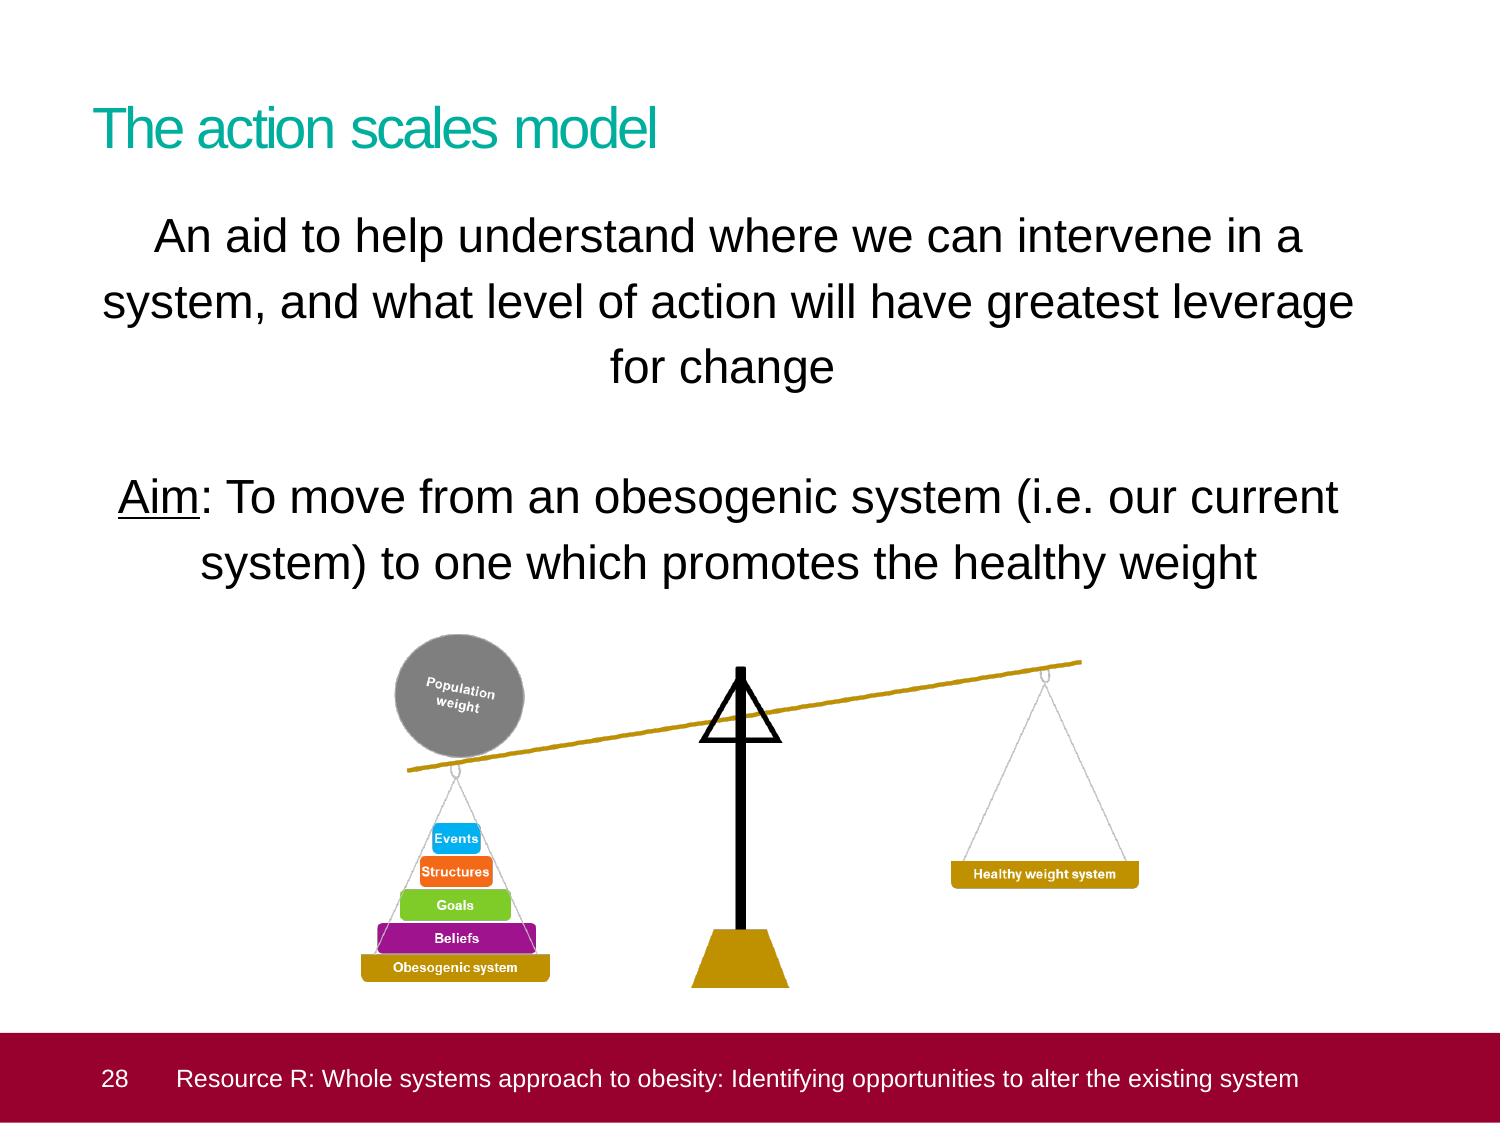

# The action scales model
An aid to help understand where we can intervene in a system, and what level of action will have greatest leverage for change
Aim: To move from an obesogenic system (i.e. our current system) to one which promotes the healthy weight
 28
Resource R: Whole systems approach to obesity: Identifying opportunities to alter the existing system